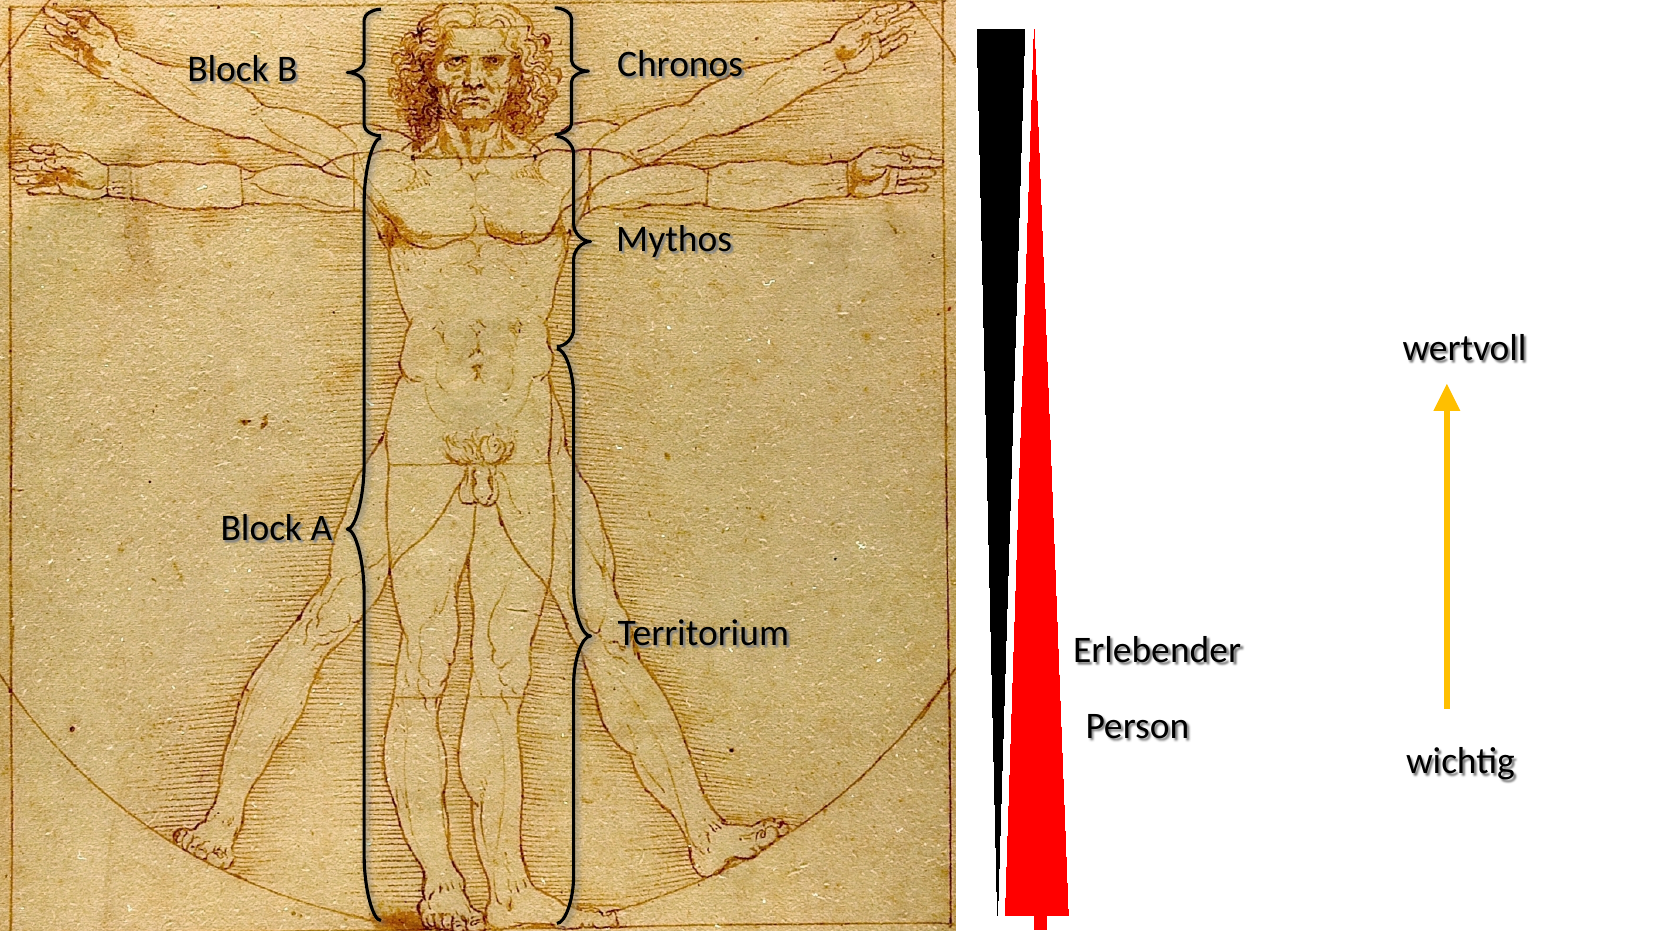

Chronos
Block B
Mythos
wertvoll
Block A
Territorium
Erlebender
Person
wichtig